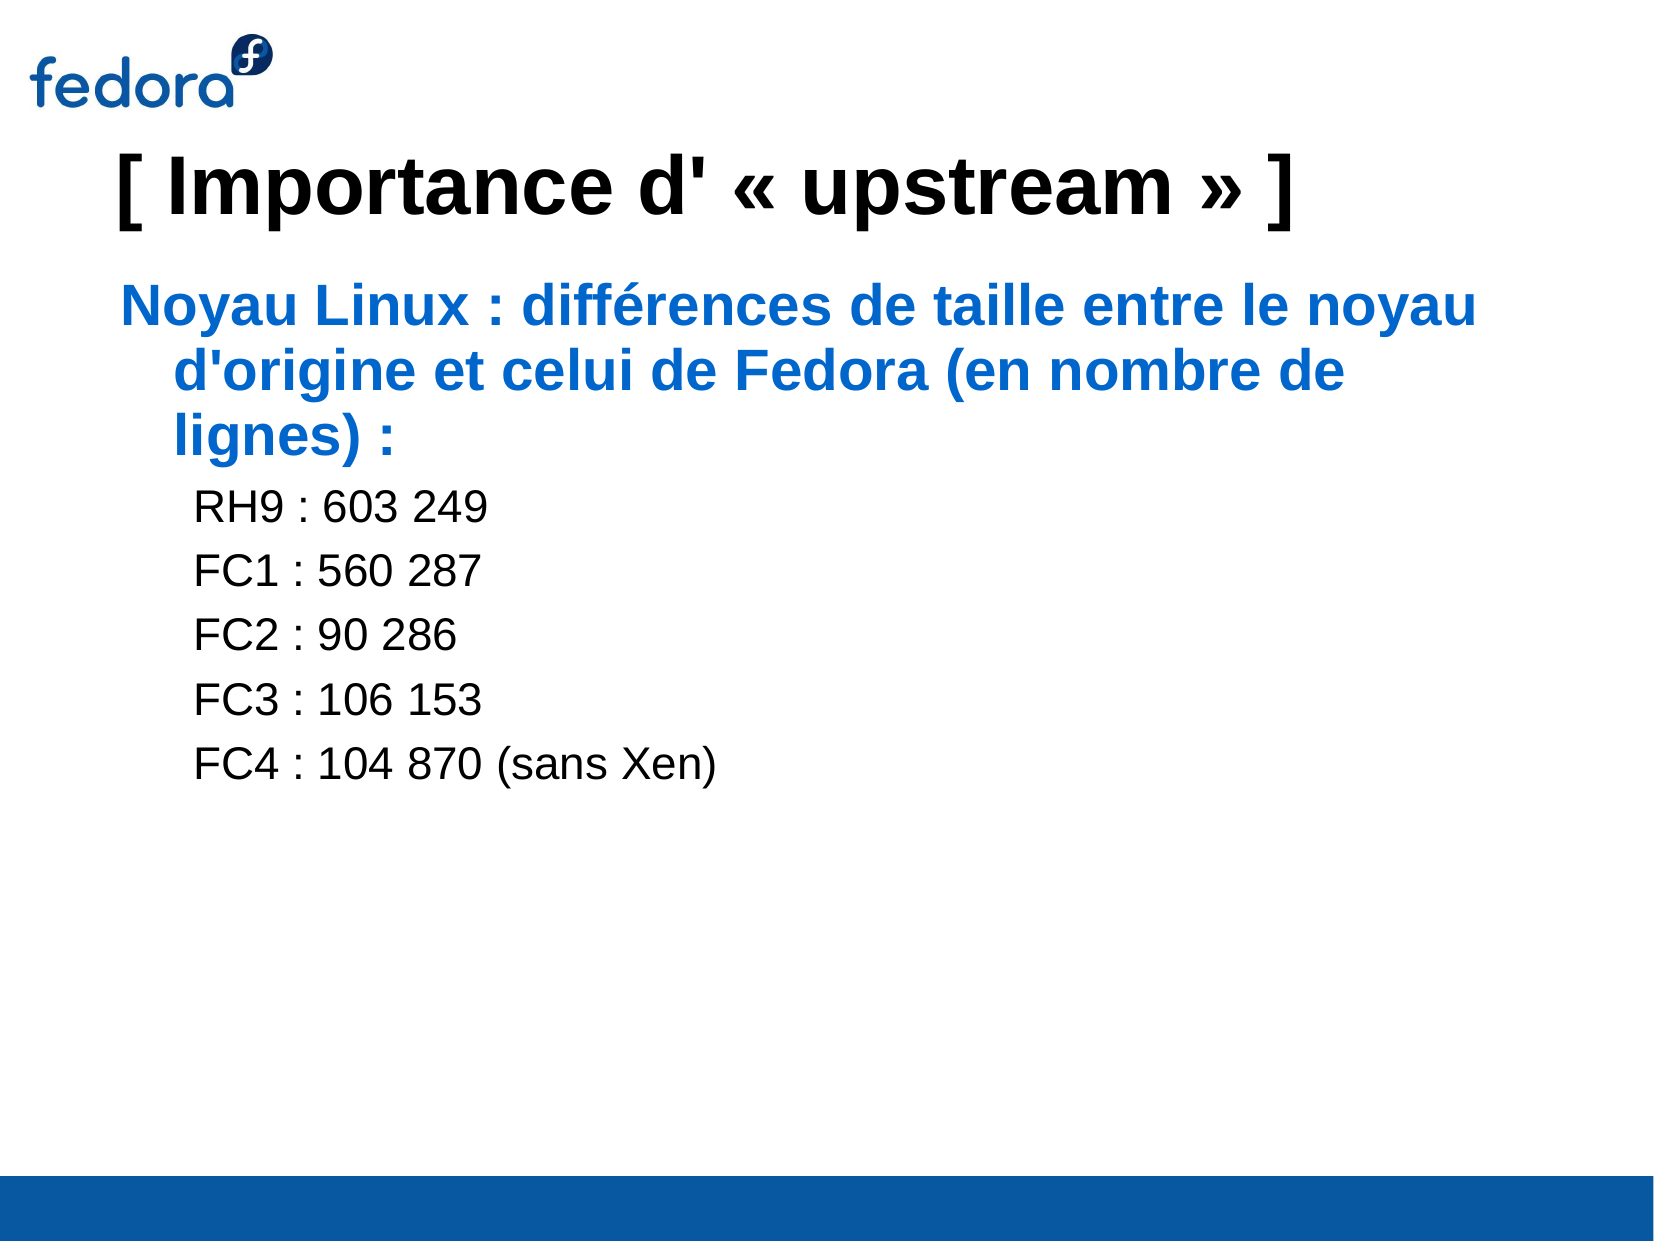

# [ Importance d' « upstream » ]
Noyau Linux : différences de taille entre le noyau d'origine et celui de Fedora (en nombre de lignes) :
RH9 : 603 249
FC1 : 560 287
FC2 : 90 286
FC3 : 106 153
FC4 : 104 870 (sans Xen)